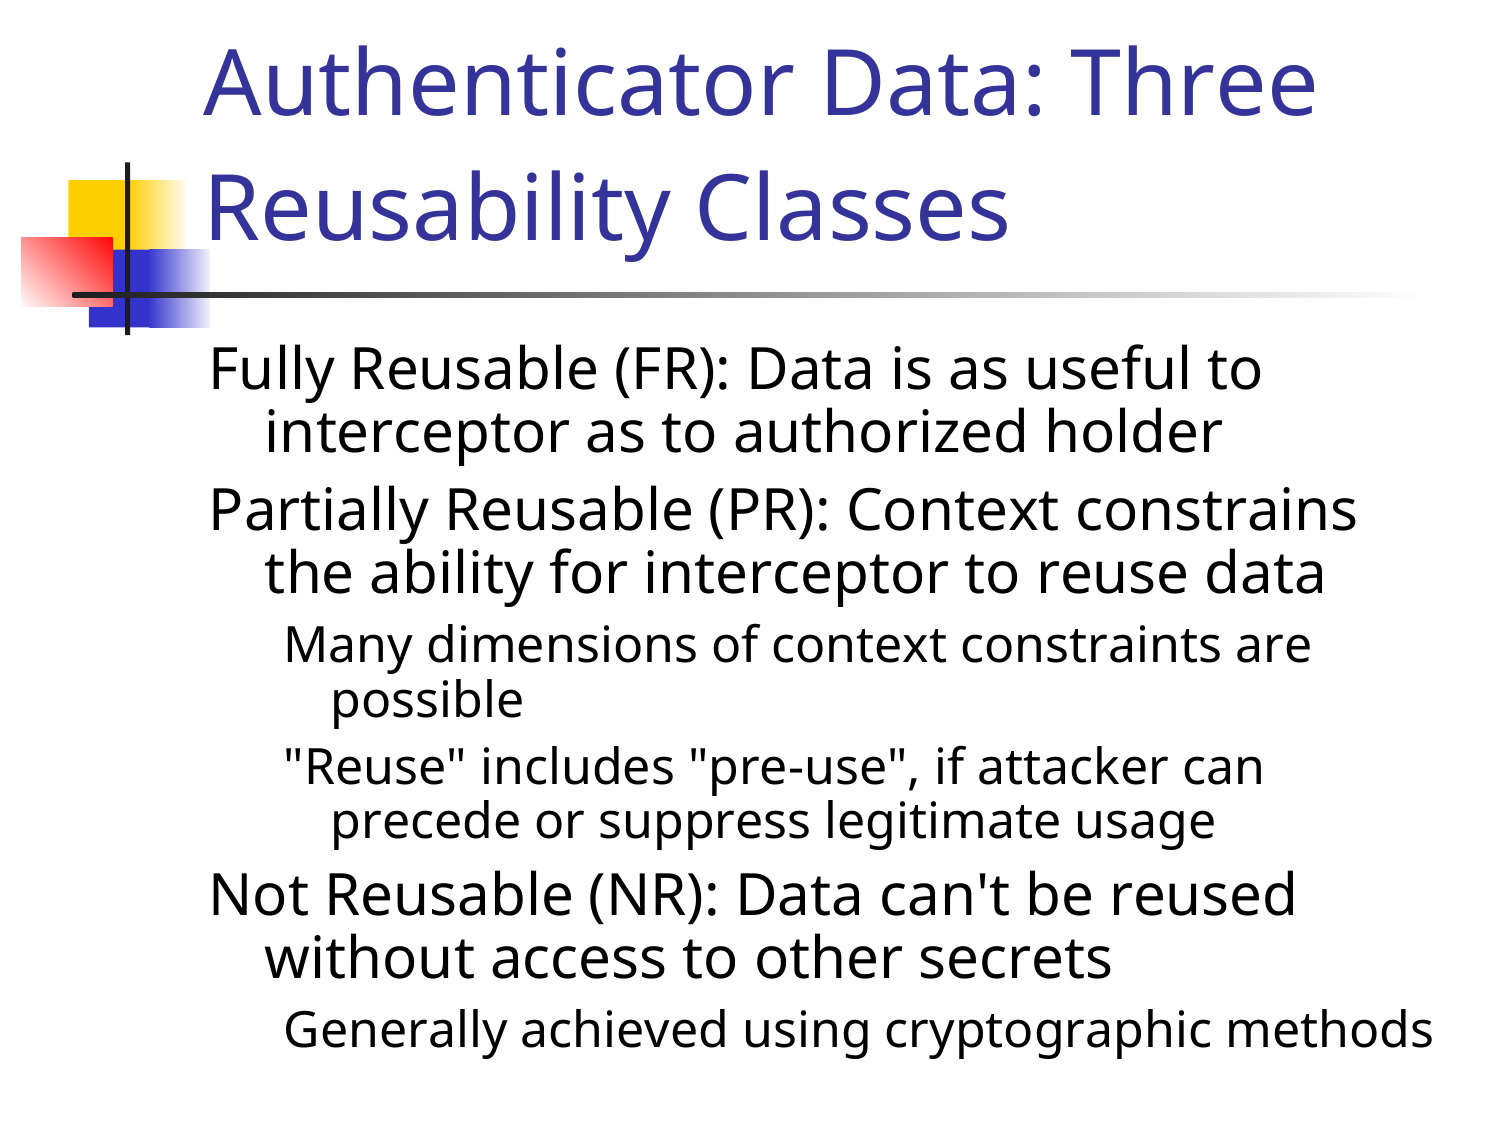

# Authenticator Data: Three Reusability Classes
Fully Reusable (FR): Data is as useful to interceptor as to authorized holder
Partially Reusable (PR): Context constrains the ability for interceptor to reuse data
Many dimensions of context constraints are possible
"Reuse" includes "pre-use", if attacker can precede or suppress legitimate usage
Not Reusable (NR): Data can't be reused without access to other secrets
Generally achieved using cryptographic methods